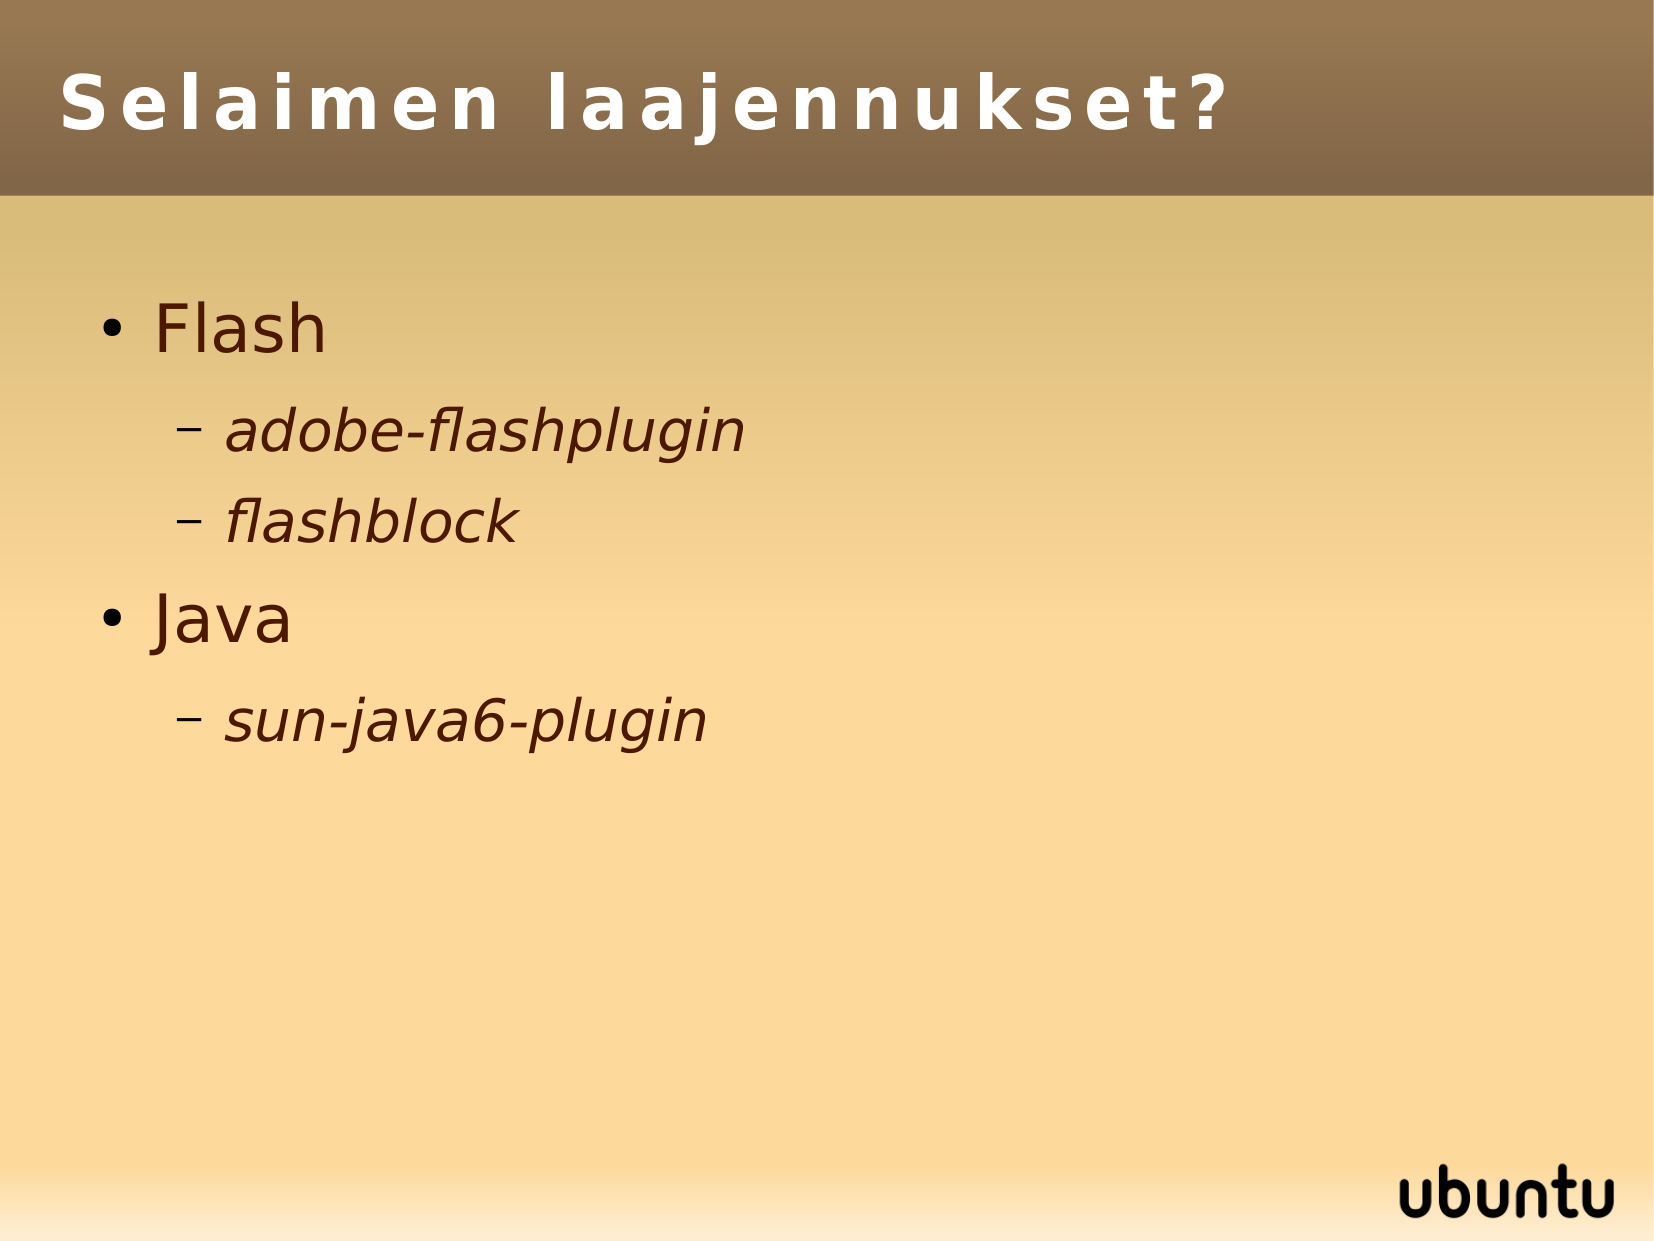

# Selaimen laajennukset?
Flash
adobe-flashplugin
flashblock
Java
sun-java6-plugin